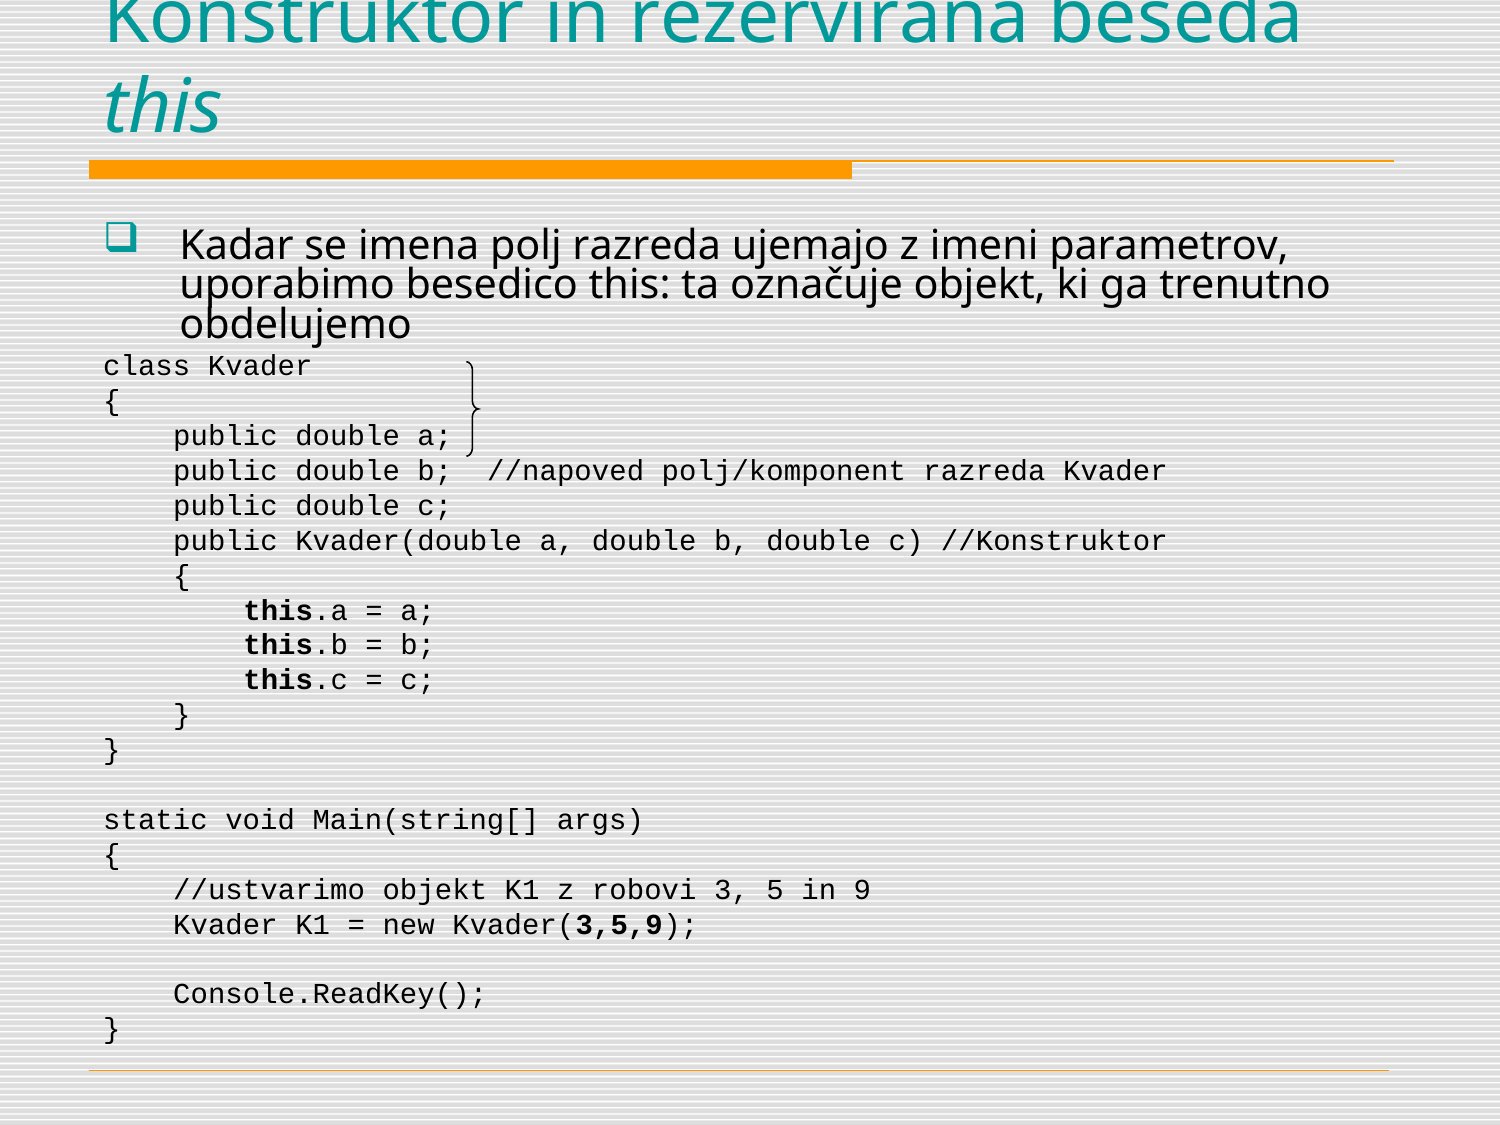

# Konstruktor in rezervirana beseda this
Kadar se imena polj razreda ujemajo z imeni parametrov, uporabimo besedico this: ta označuje objekt, ki ga trenutno obdelujemo
class Kvader
{
 public double a;
 public double b; //napoved polj/komponent razreda Kvader
 public double c;
 public Kvader(double a, double b, double c) //Konstruktor
 {
 this.a = a;
 this.b = b;
 this.c = c;
 }
}
static void Main(string[] args)
{
 //ustvarimo objekt K1 z robovi 3, 5 in 9
 Kvader K1 = new Kvader(3,5,9);
 Console.ReadKey();
}